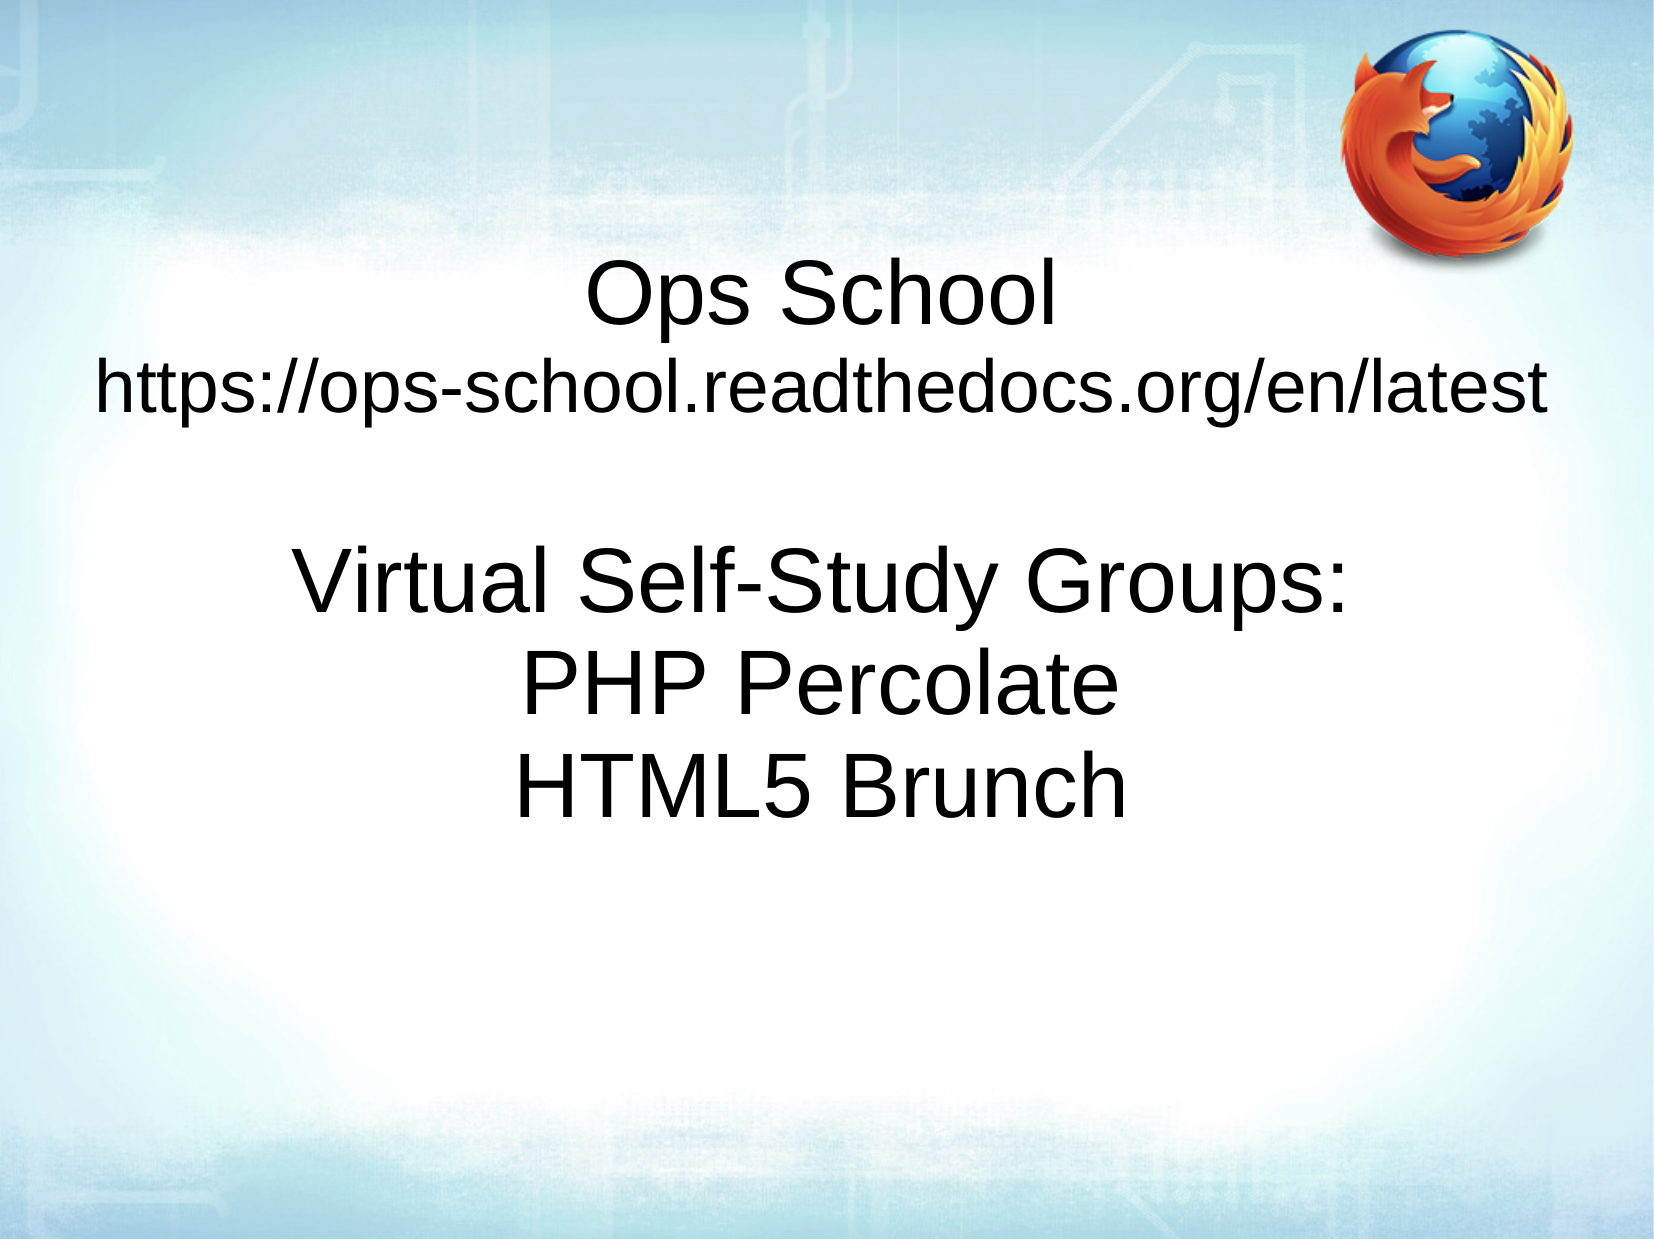

# Ops School https://ops-school.readthedocs.org/en/latest Virtual Self-Study Groups: PHP Percolate HTML5 Brunch